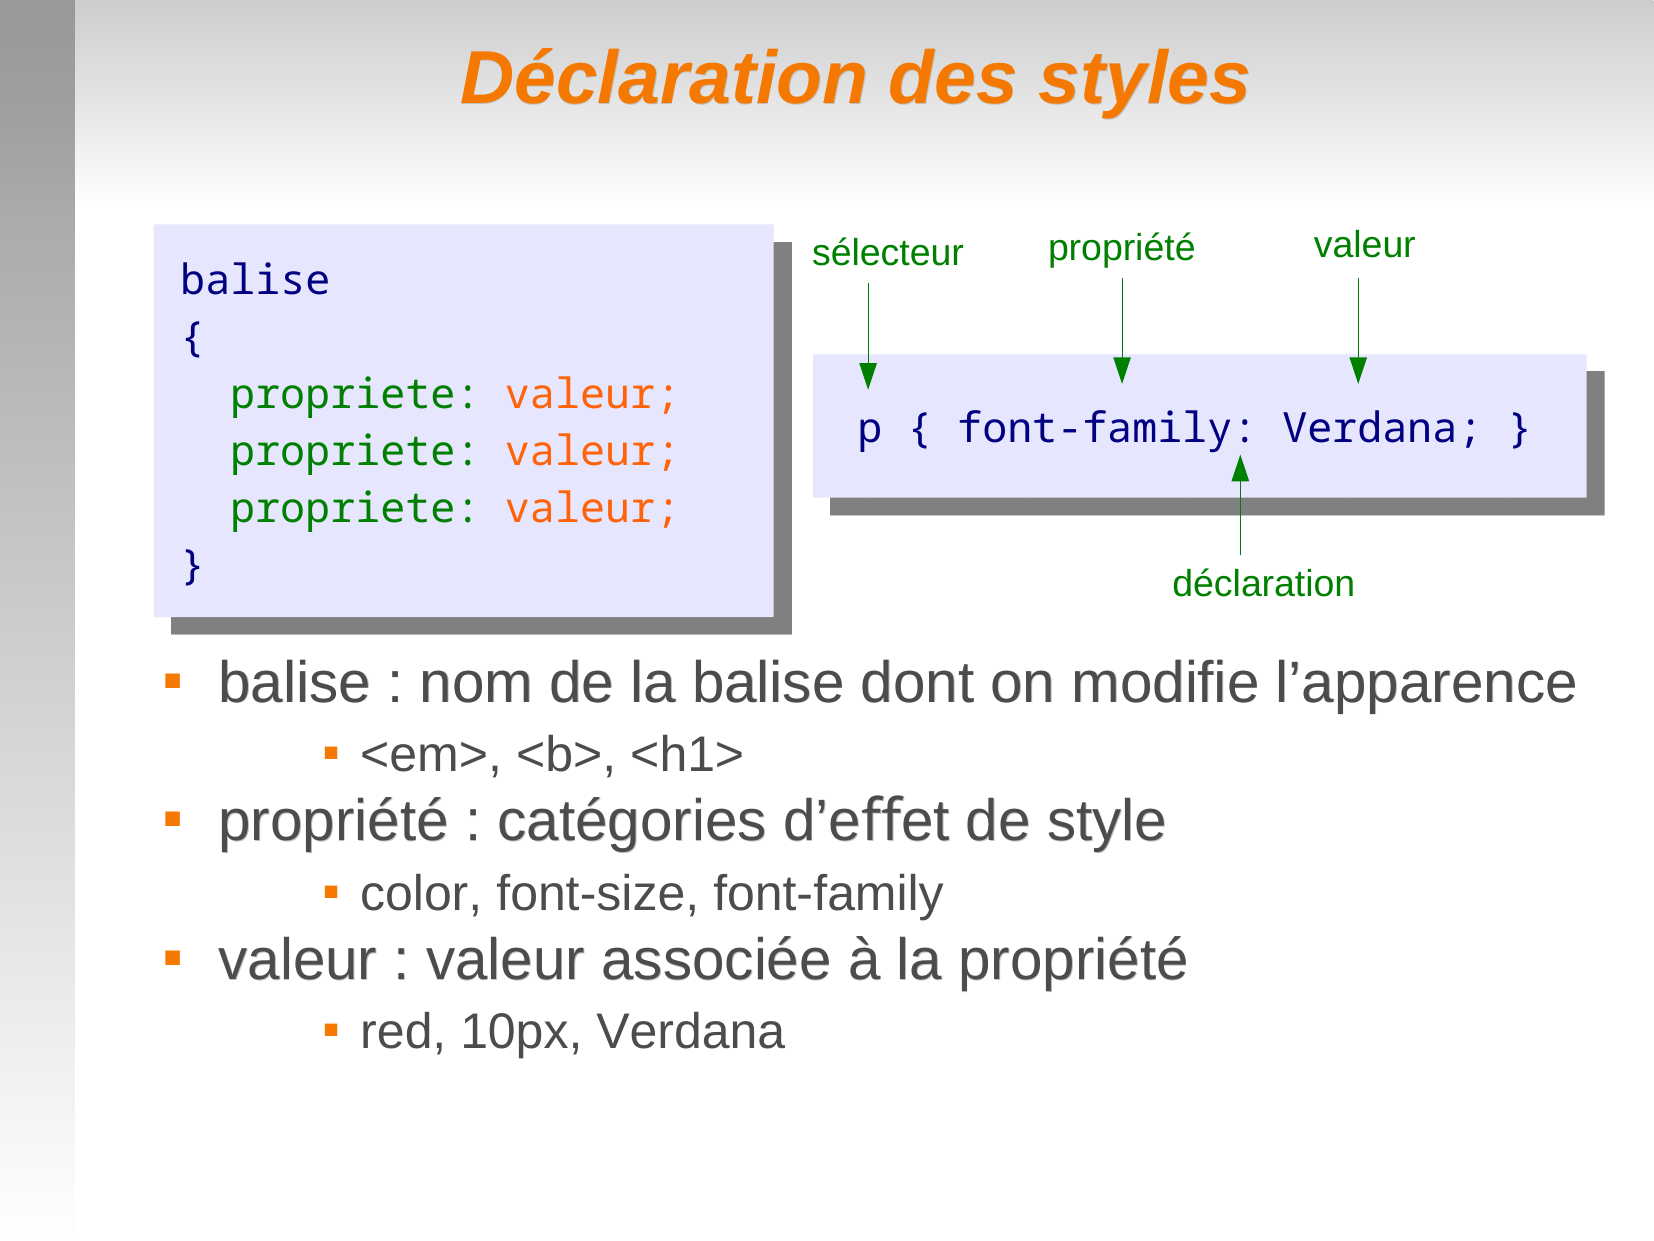

# Déclaration des styles
valeur
propriété
balise
{
 propriete: valeur;
 propriete: valeur;
 propriete: valeur;
}
sélecteur
p { font-family: Verdana; }
déclaration
balise : nom de la balise dont on modiﬁe l’apparence
<em>, <b>, <h1>
propriété : catégories d’eﬀet de style
color, font-size, font-family
valeur : valeur associée à la propriété
red, 10px, Verdana